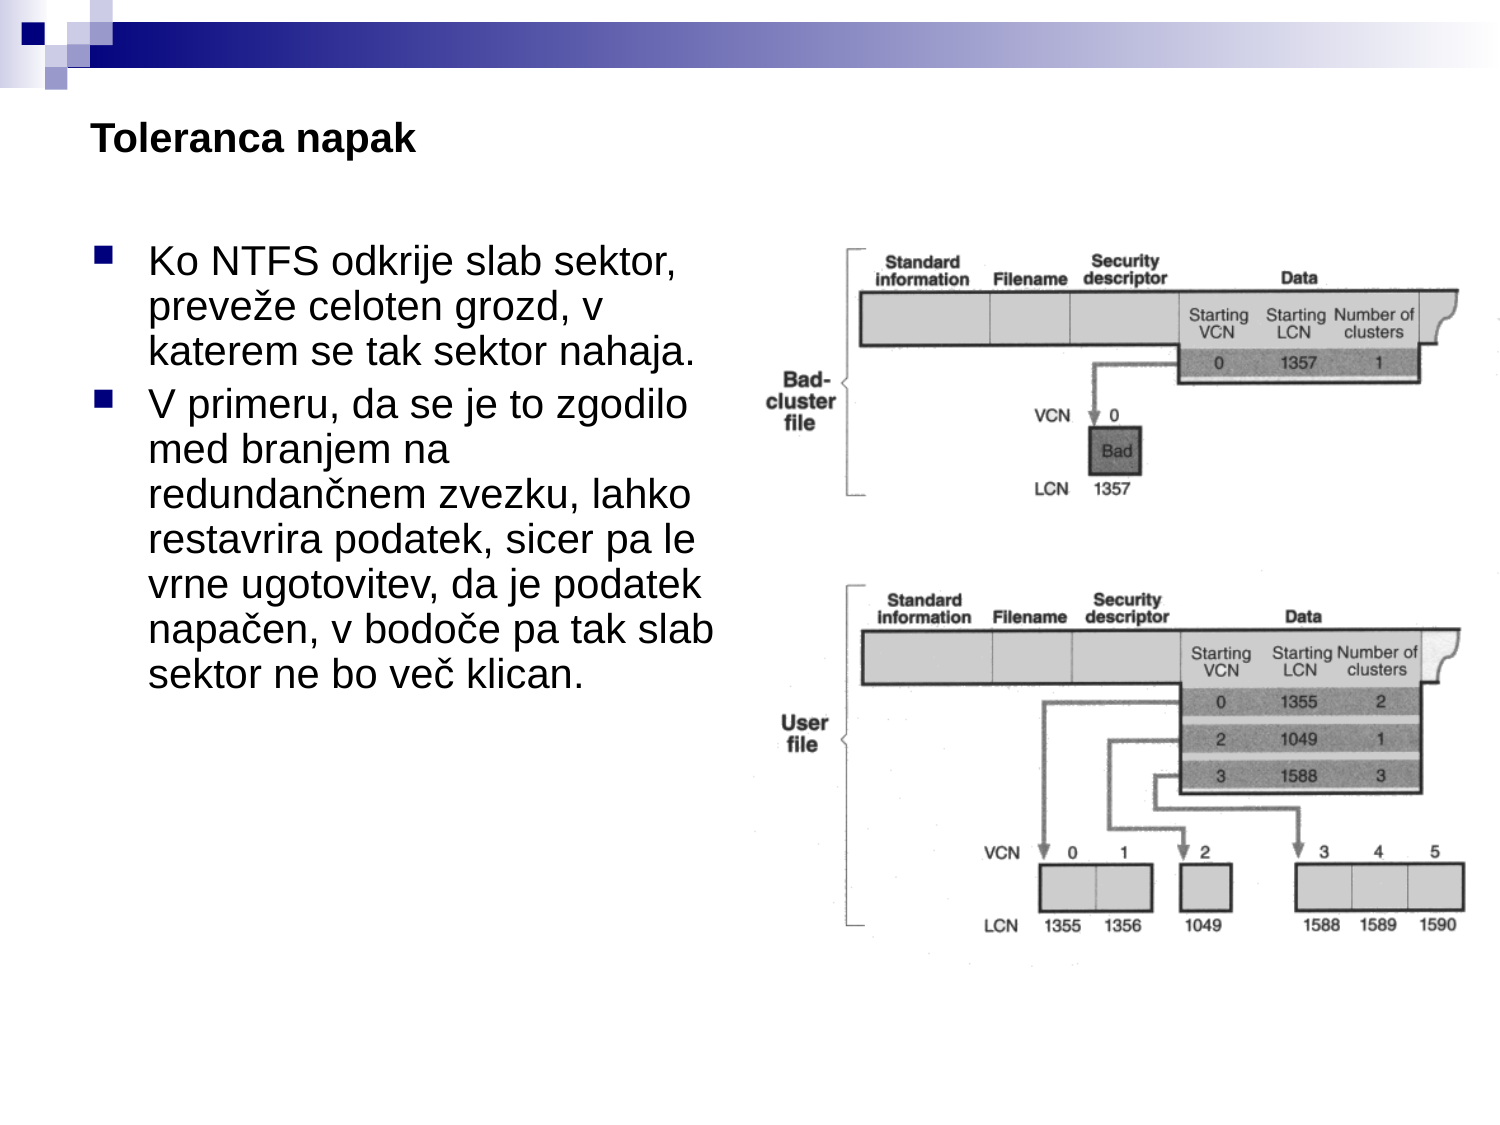

# Toleranca napak
Ko NTFS odkrije slab sektor, preveže celoten grozd, v katerem se tak sektor nahaja.
V primeru, da se je to zgodilo med branjem na redundančnem zvezku, lahko restavrira podatek, sicer pa le vrne ugotovitev, da je podatek napačen, v bodoče pa tak slab sektor ne bo več klican.